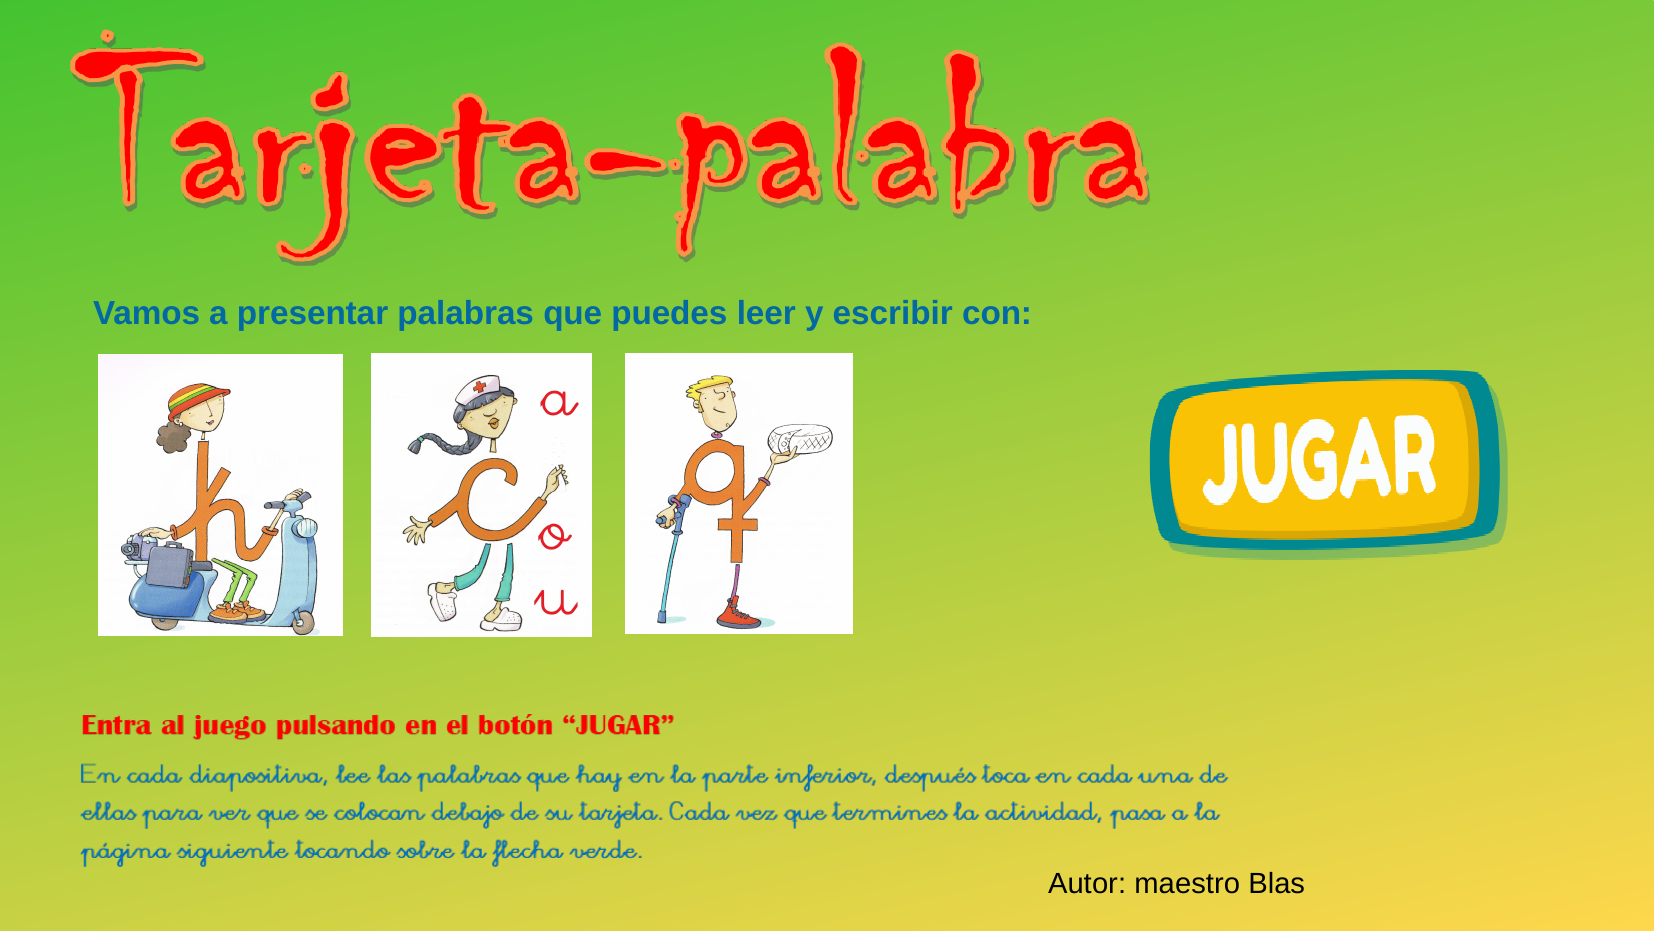

Vamos a presentar palabras que puedes leer y escribir con:
Autor: maestro Blas